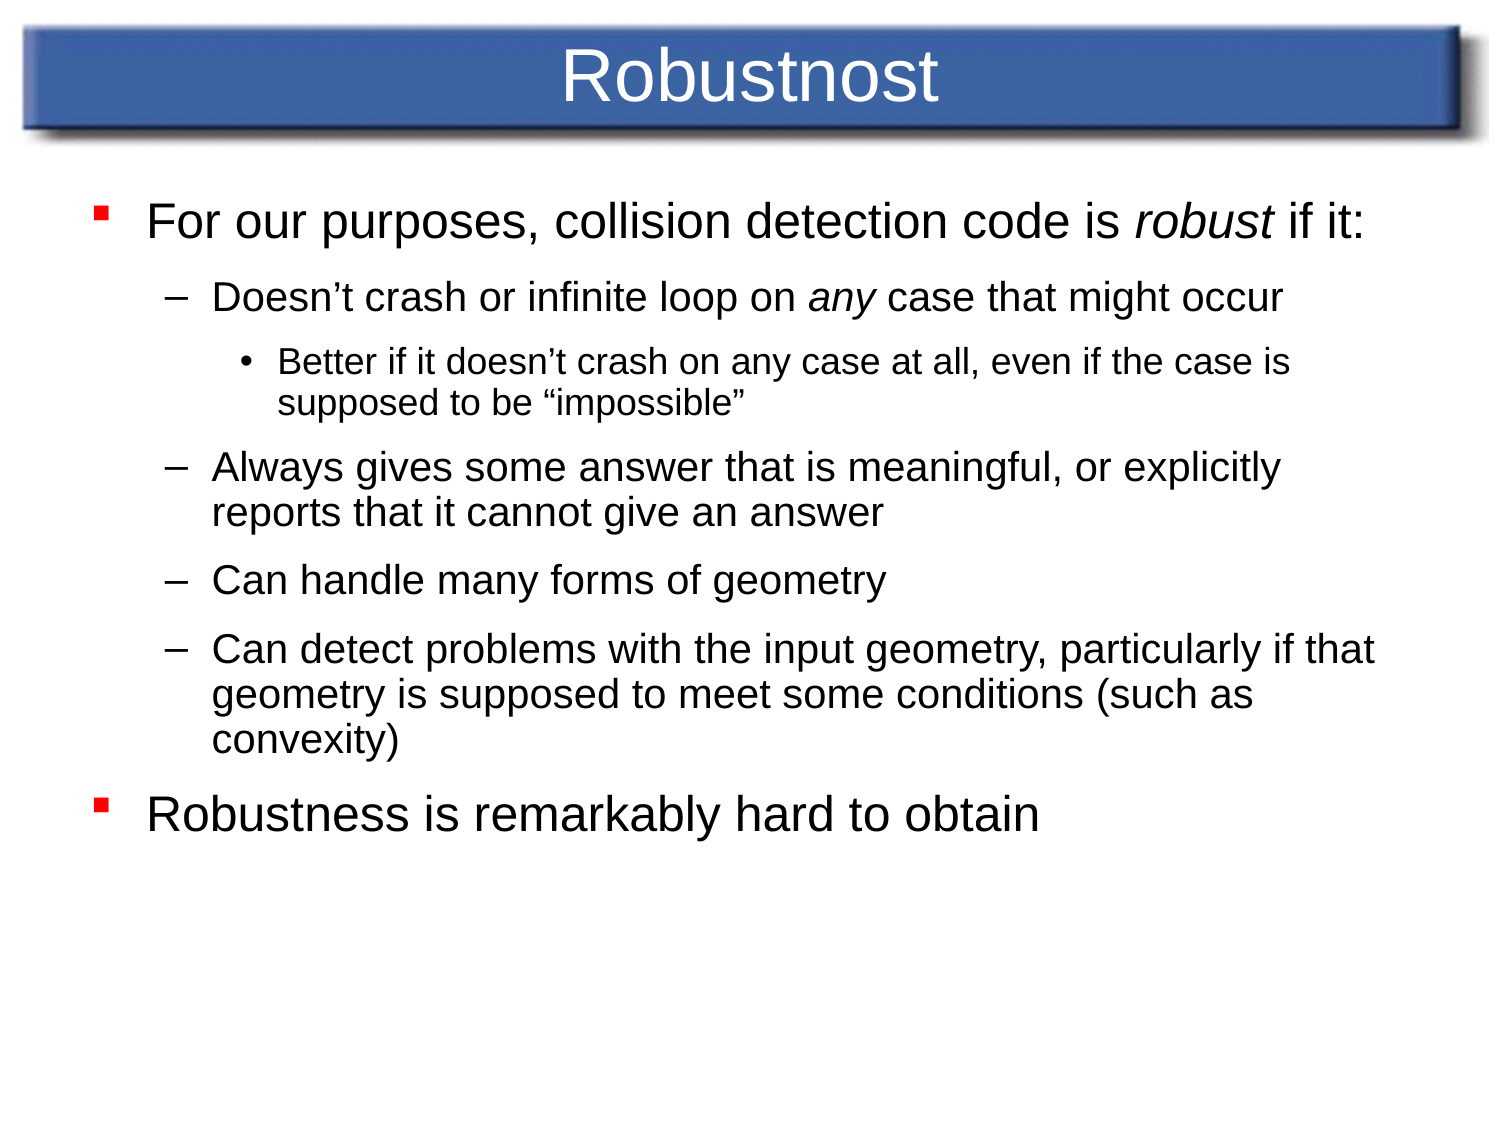

# Robustnost
For our purposes, collision detection code is robust if it:
Doesn’t crash or infinite loop on any case that might occur
Better if it doesn’t crash on any case at all, even if the case is supposed to be “impossible”
Always gives some answer that is meaningful, or explicitly reports that it cannot give an answer
Can handle many forms of geometry
Can detect problems with the input geometry, particularly if that geometry is supposed to meet some conditions (such as convexity)
Robustness is remarkably hard to obtain